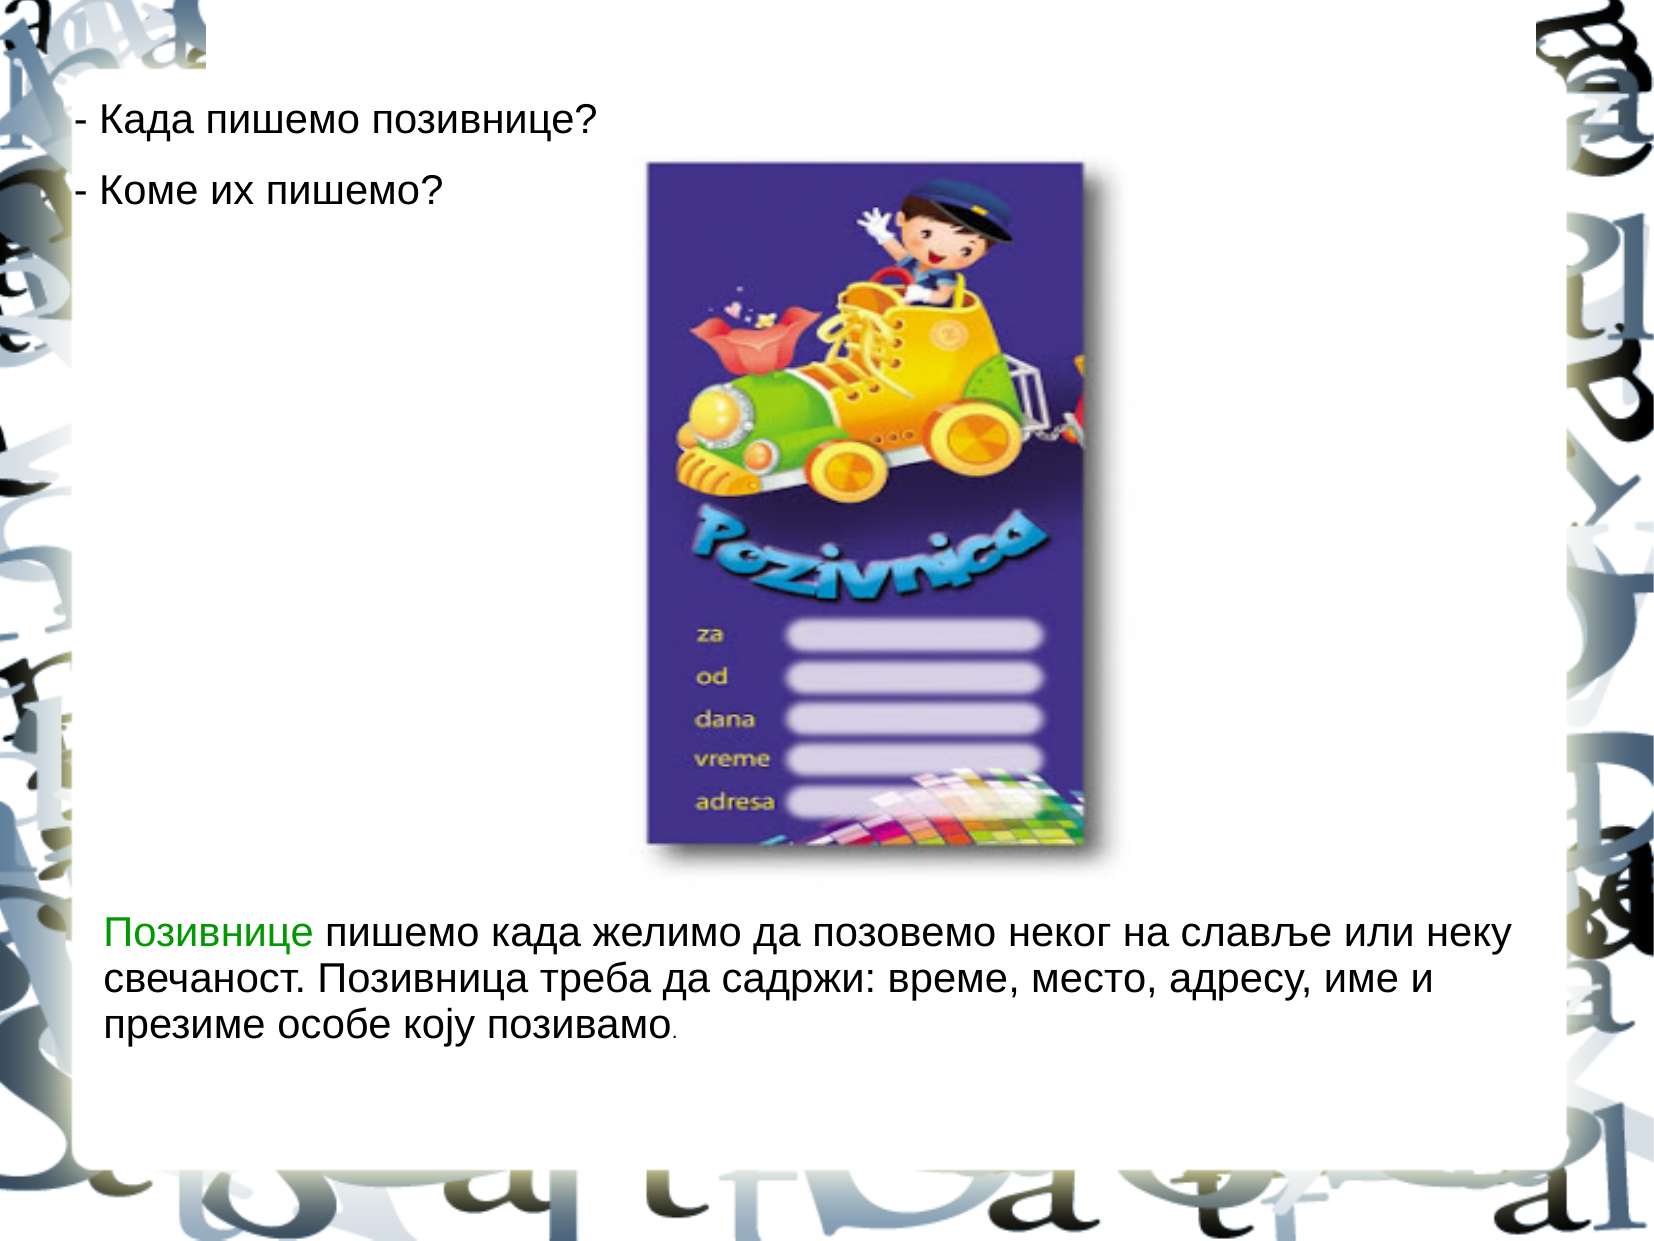

- Када пишемо позивнице?
- Коме их пишемо?
Позивнице пишемо када желимо да позовемо неког на славље или неку свечаност. Позивница треба да садржи: време, место, адресу, име и презиме особе коју позивамо.